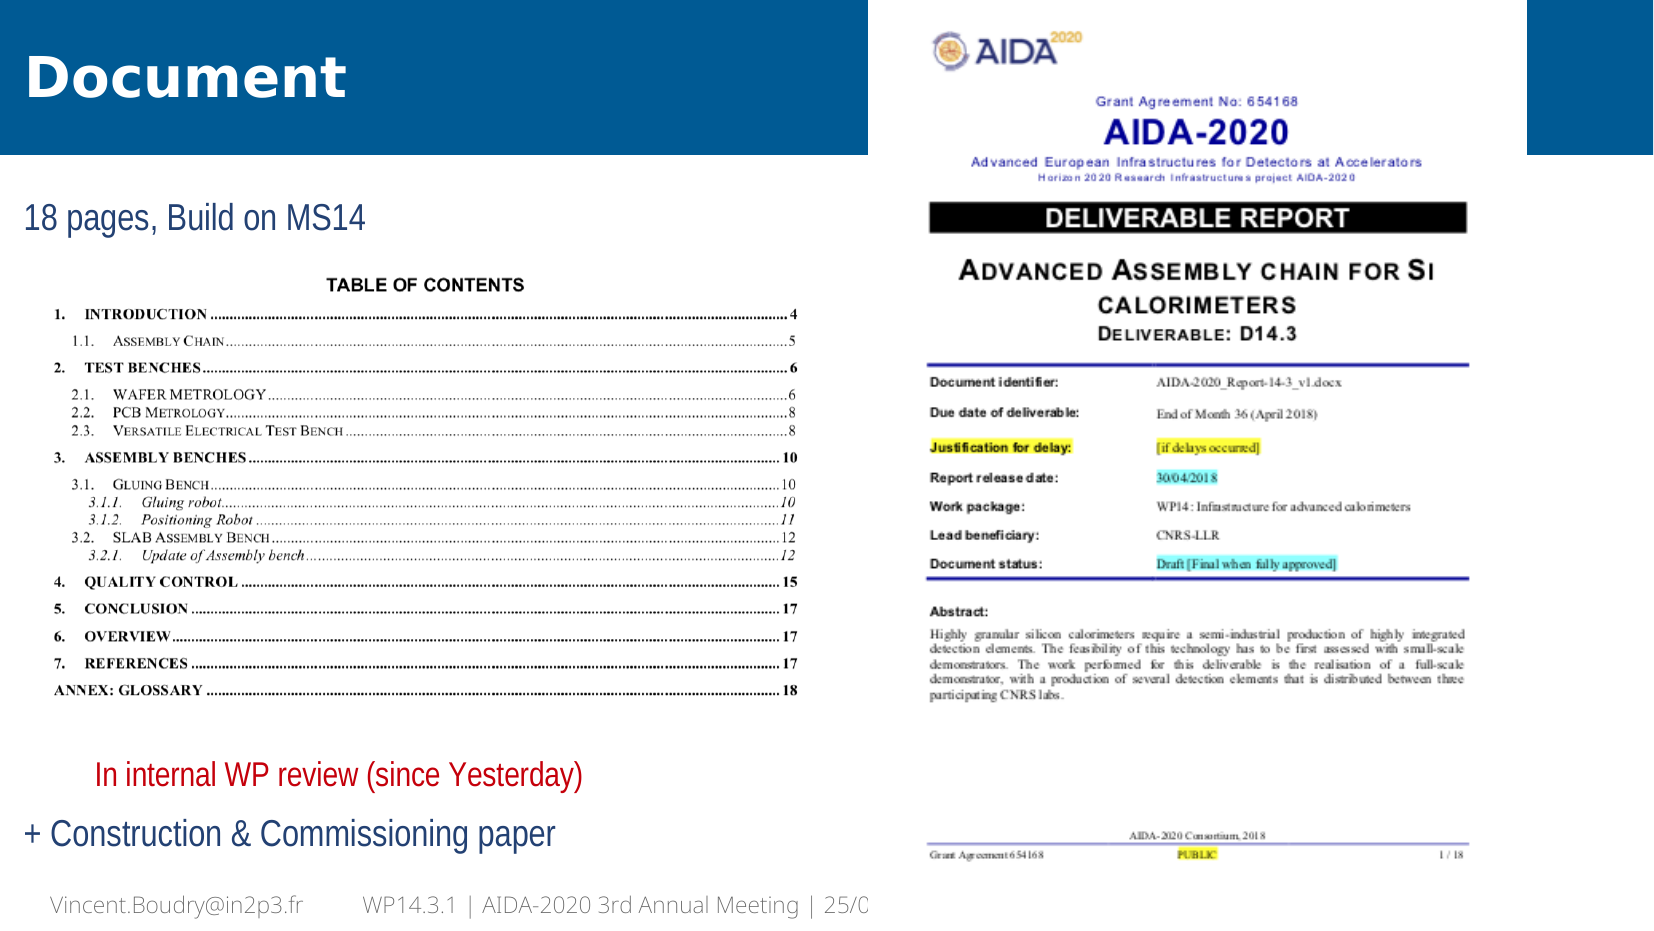

# Document
18 pages, Build on MS14
In internal WP review (since Yesterday)
+ Construction & Commissioning paper
Vincent.Boudry@in2p3.fr
 WP14.3.1 | AIDA-2020 3rd Annual Meeting | 25/04/2018 Bologna